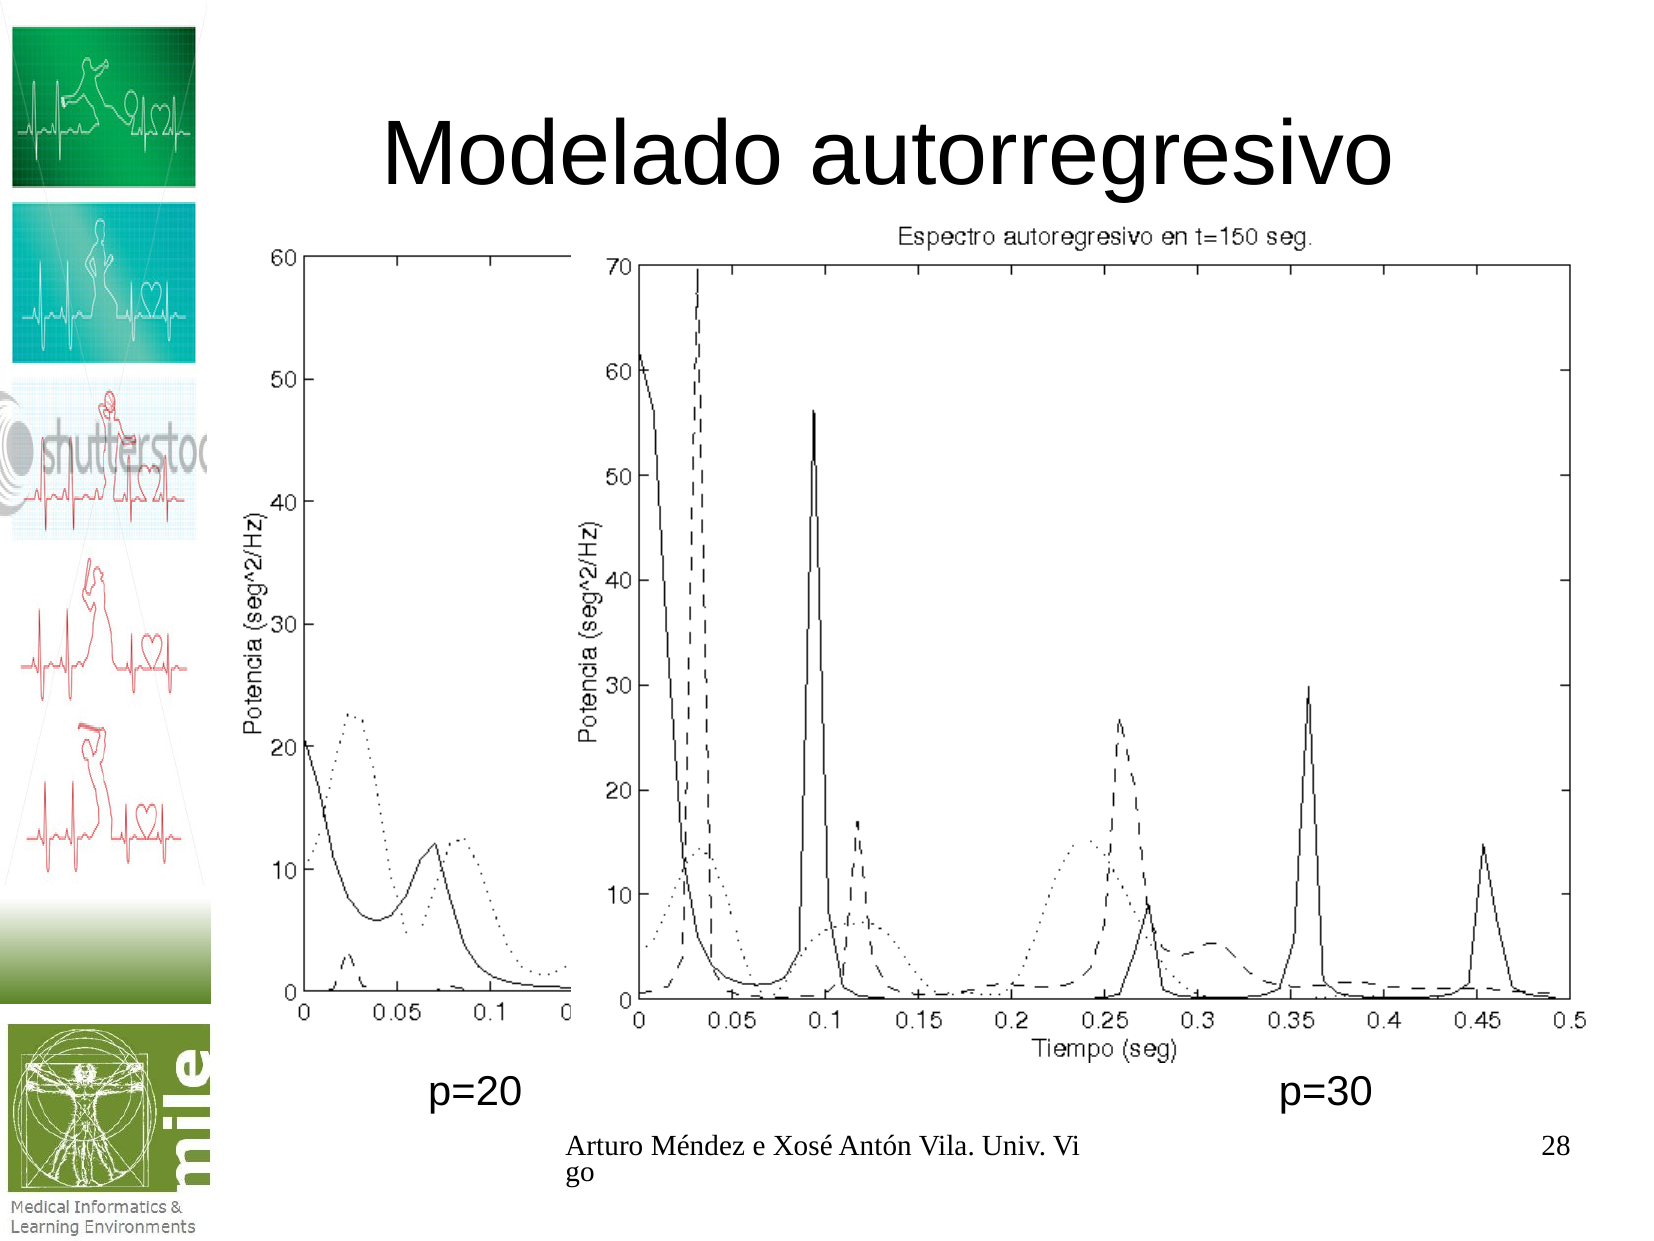

# Modelado autorregresivo
p=20
p=30
Arturo Méndez e Xosé Antón Vila. Univ. Vigo
28